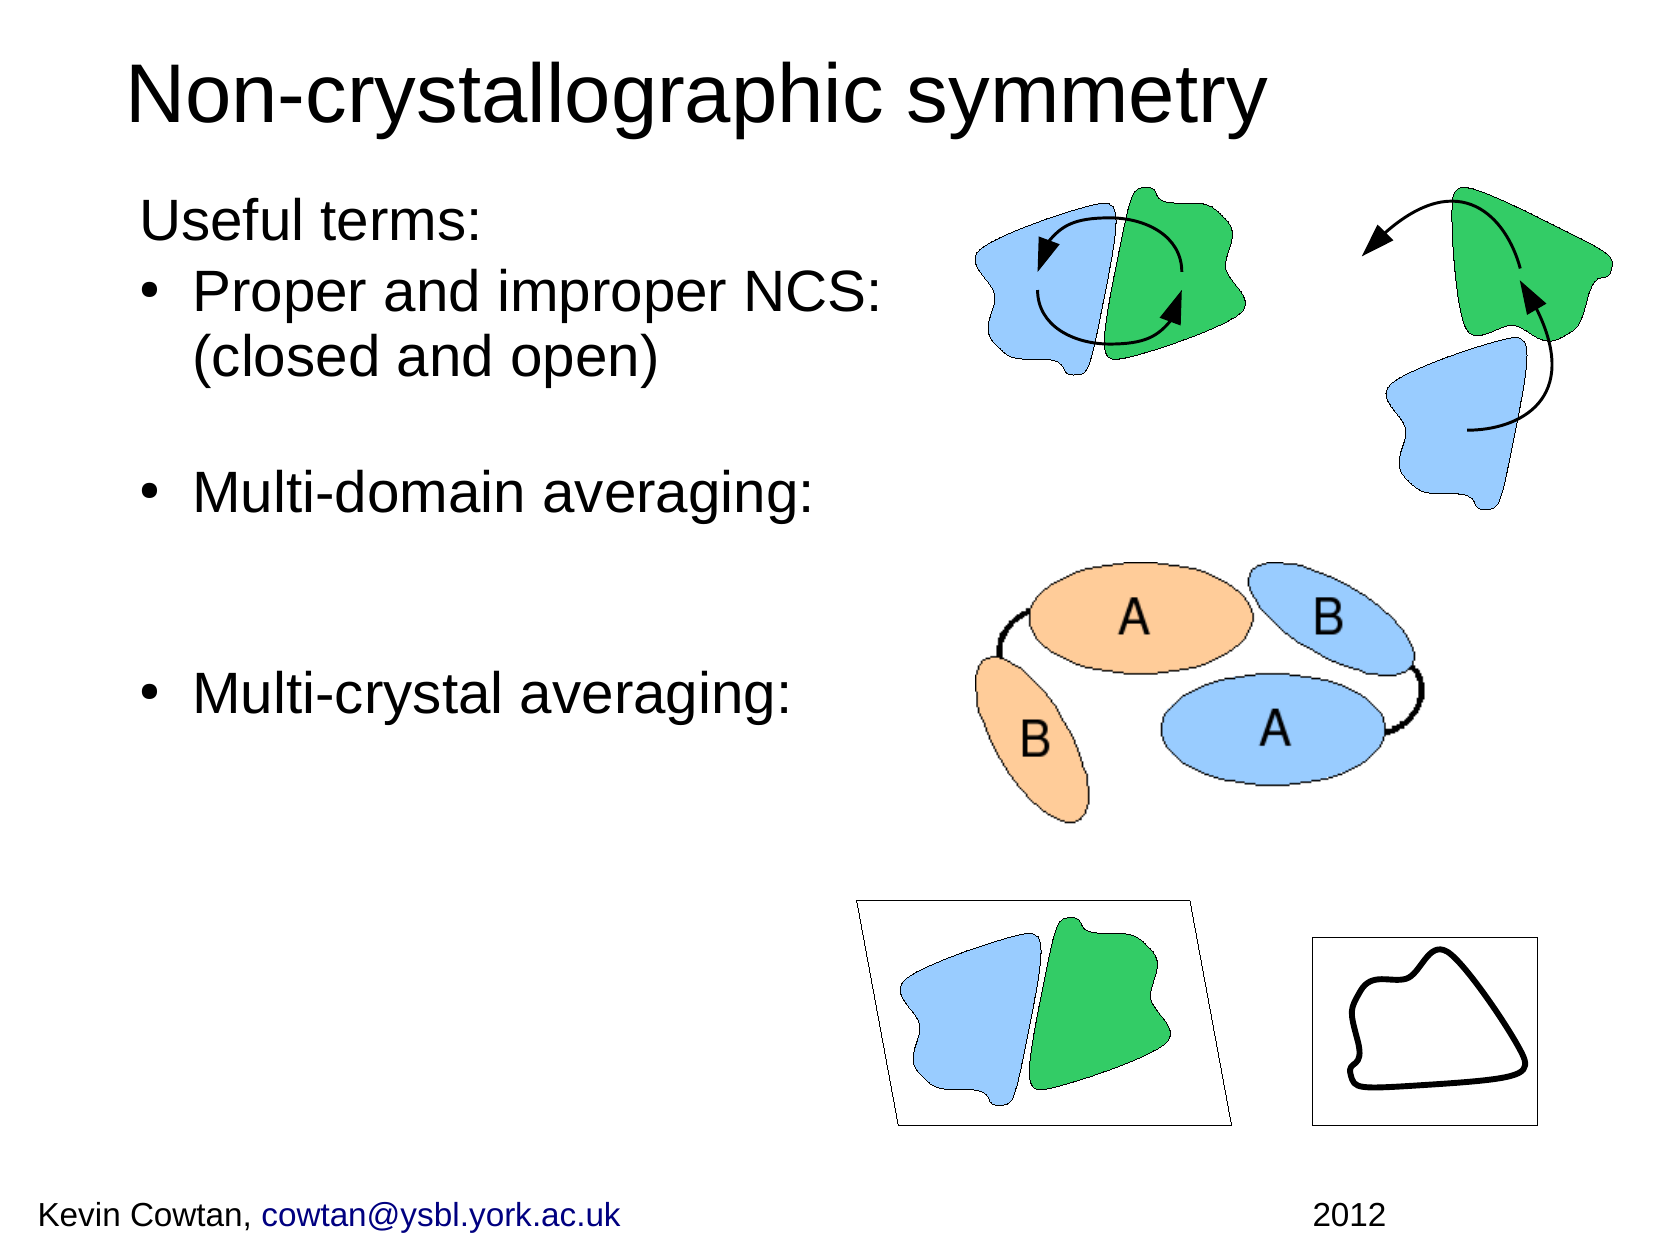

# Non-crystallographic symmetry
Useful terms:
Proper and improper NCS:
(closed and open)
Multi-domain averaging:
Multi-crystal averaging: